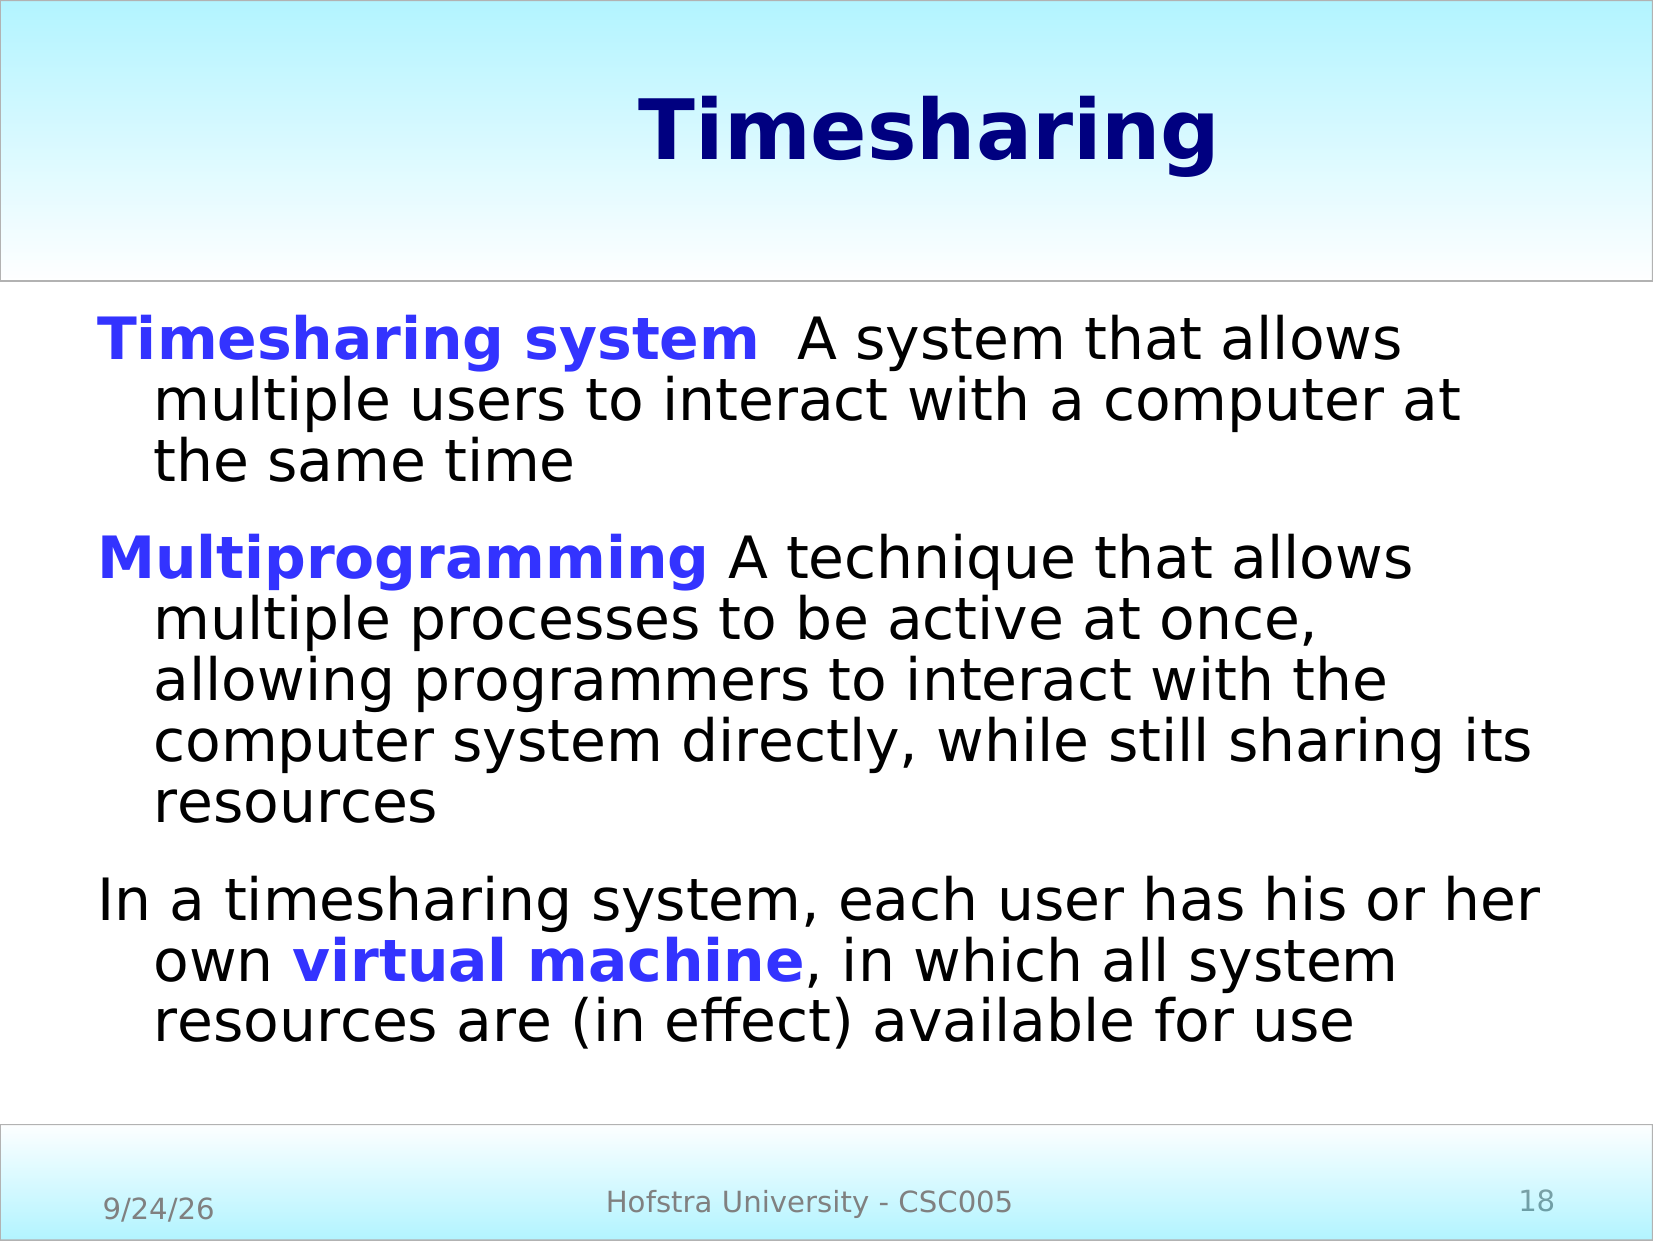

# Timesharing
Timesharing system A system that allows multiple users to interact with a computer at the same time
Multiprogramming A technique that allows multiple processes to be active at once, allowing programmers to interact with the computer system directly, while still sharing its resources
In a timesharing system, each user has his or her own virtual machine, in which all system resources are (in effect) available for use
18
Hofstra University - CSC005